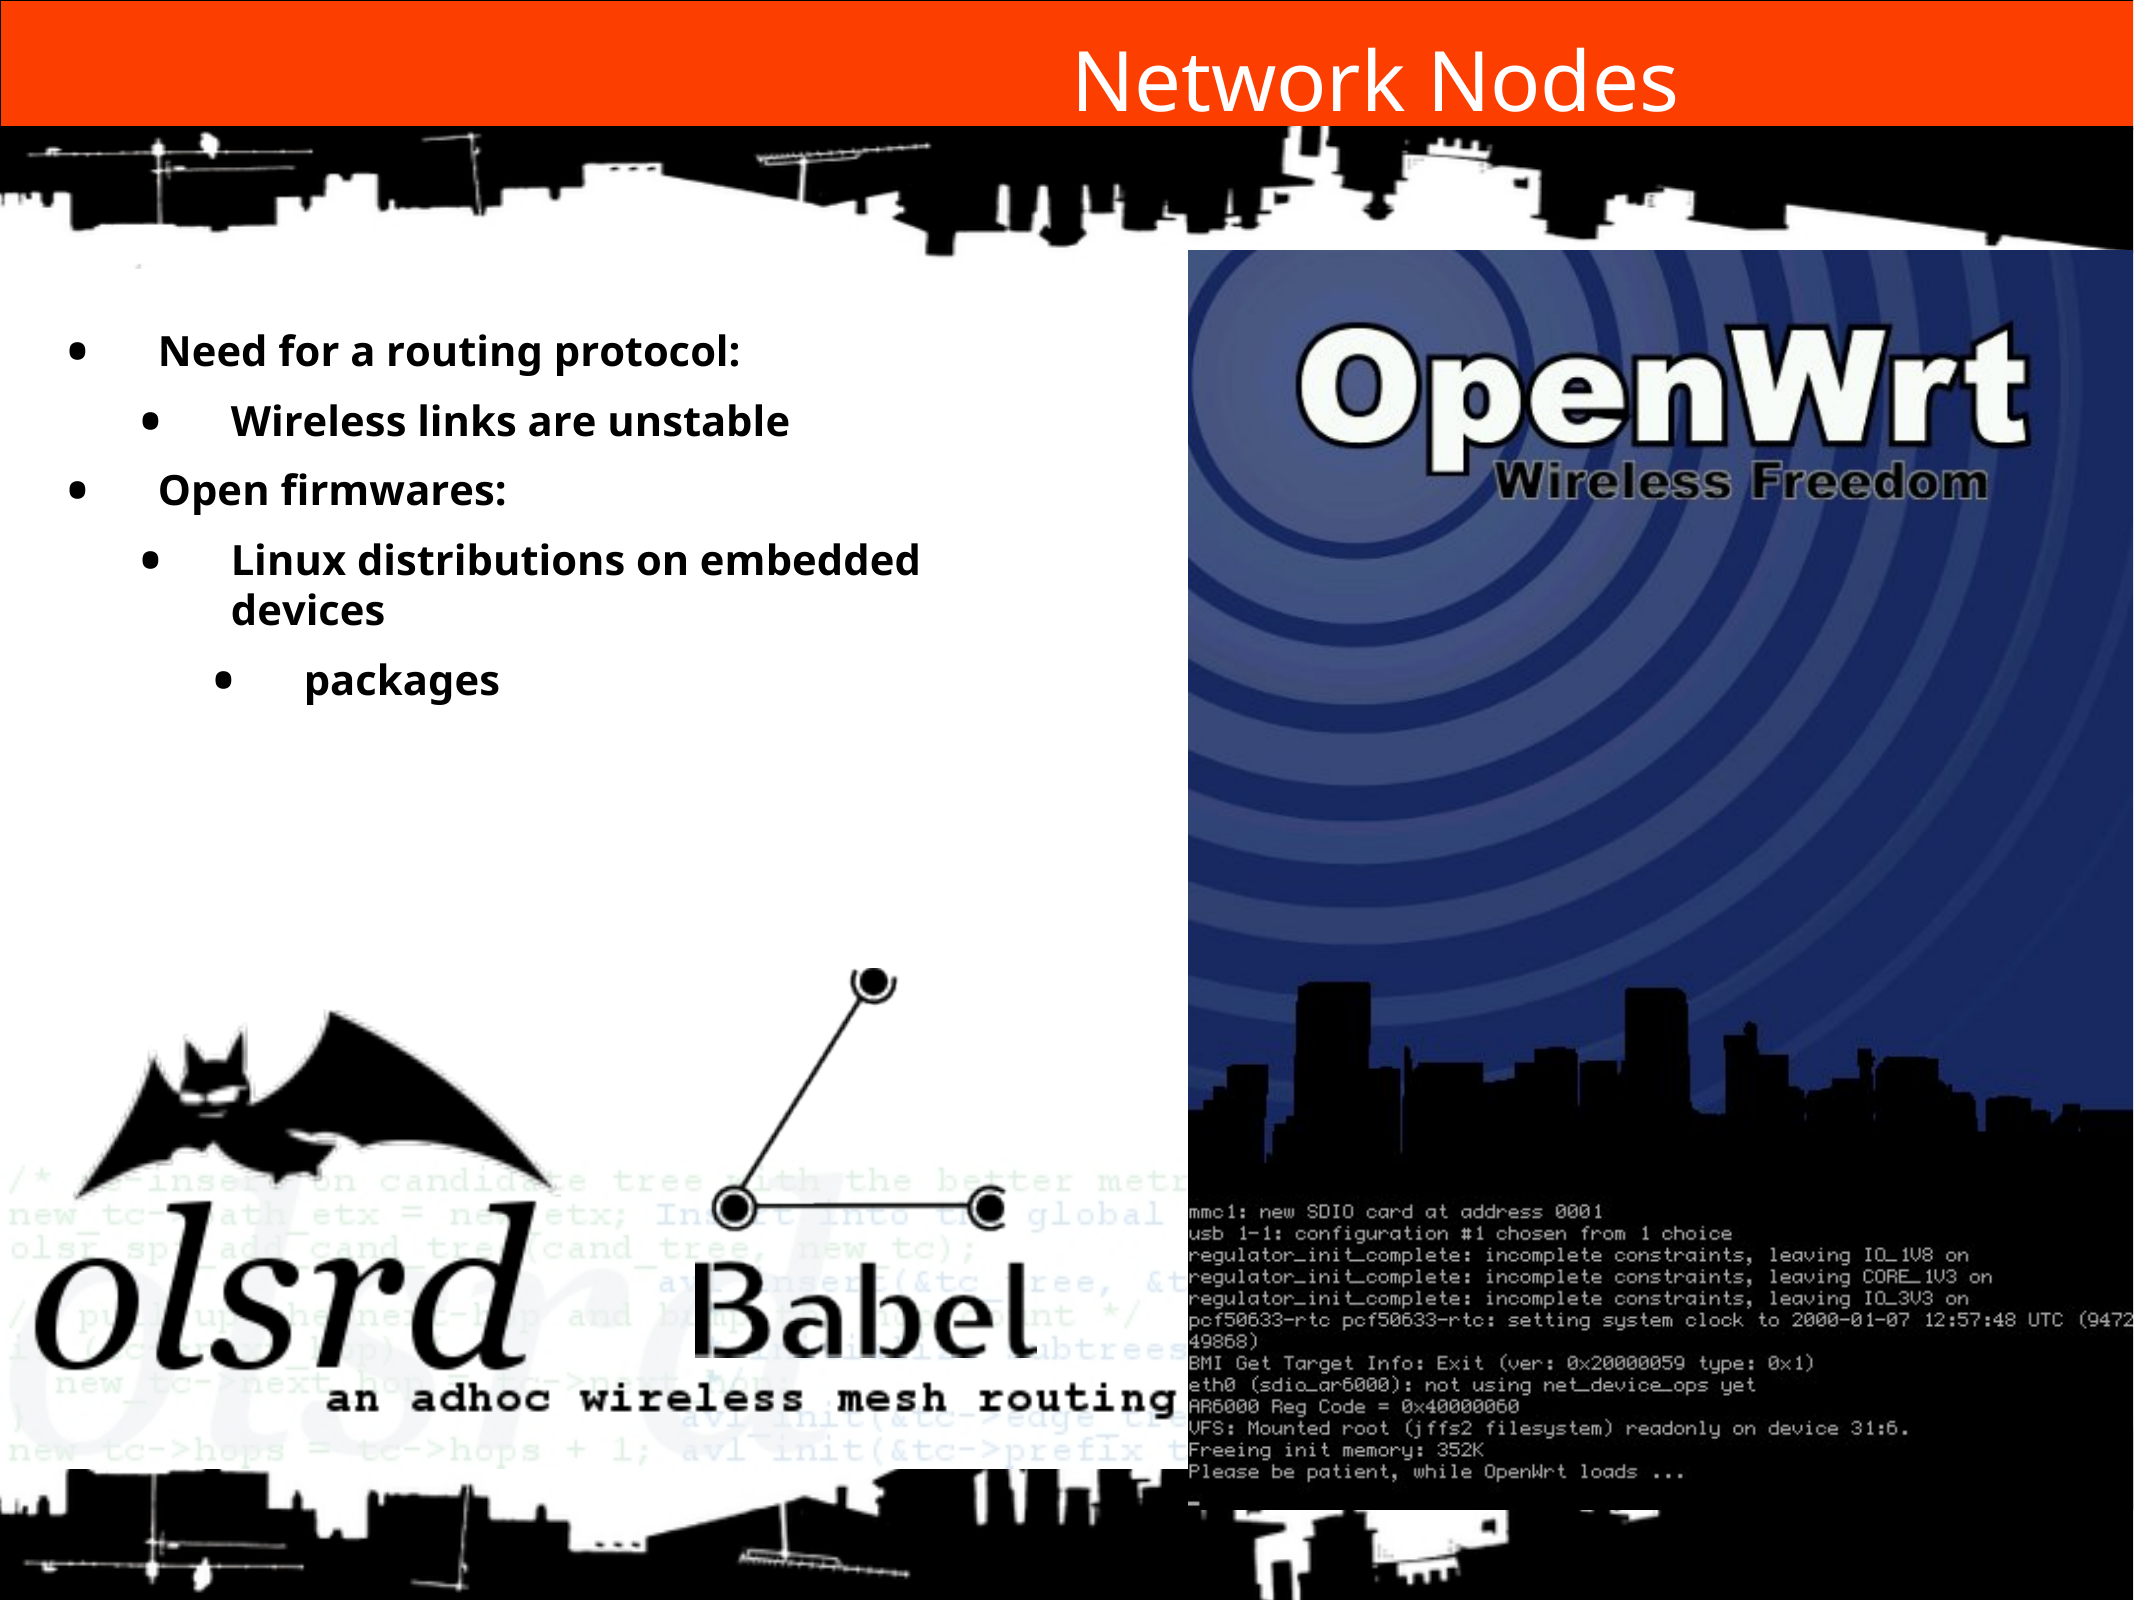

# Network Nodes
Need for a routing protocol:
Wireless links are unstable
Open firmwares:
Linux distributions on embedded devices
packages